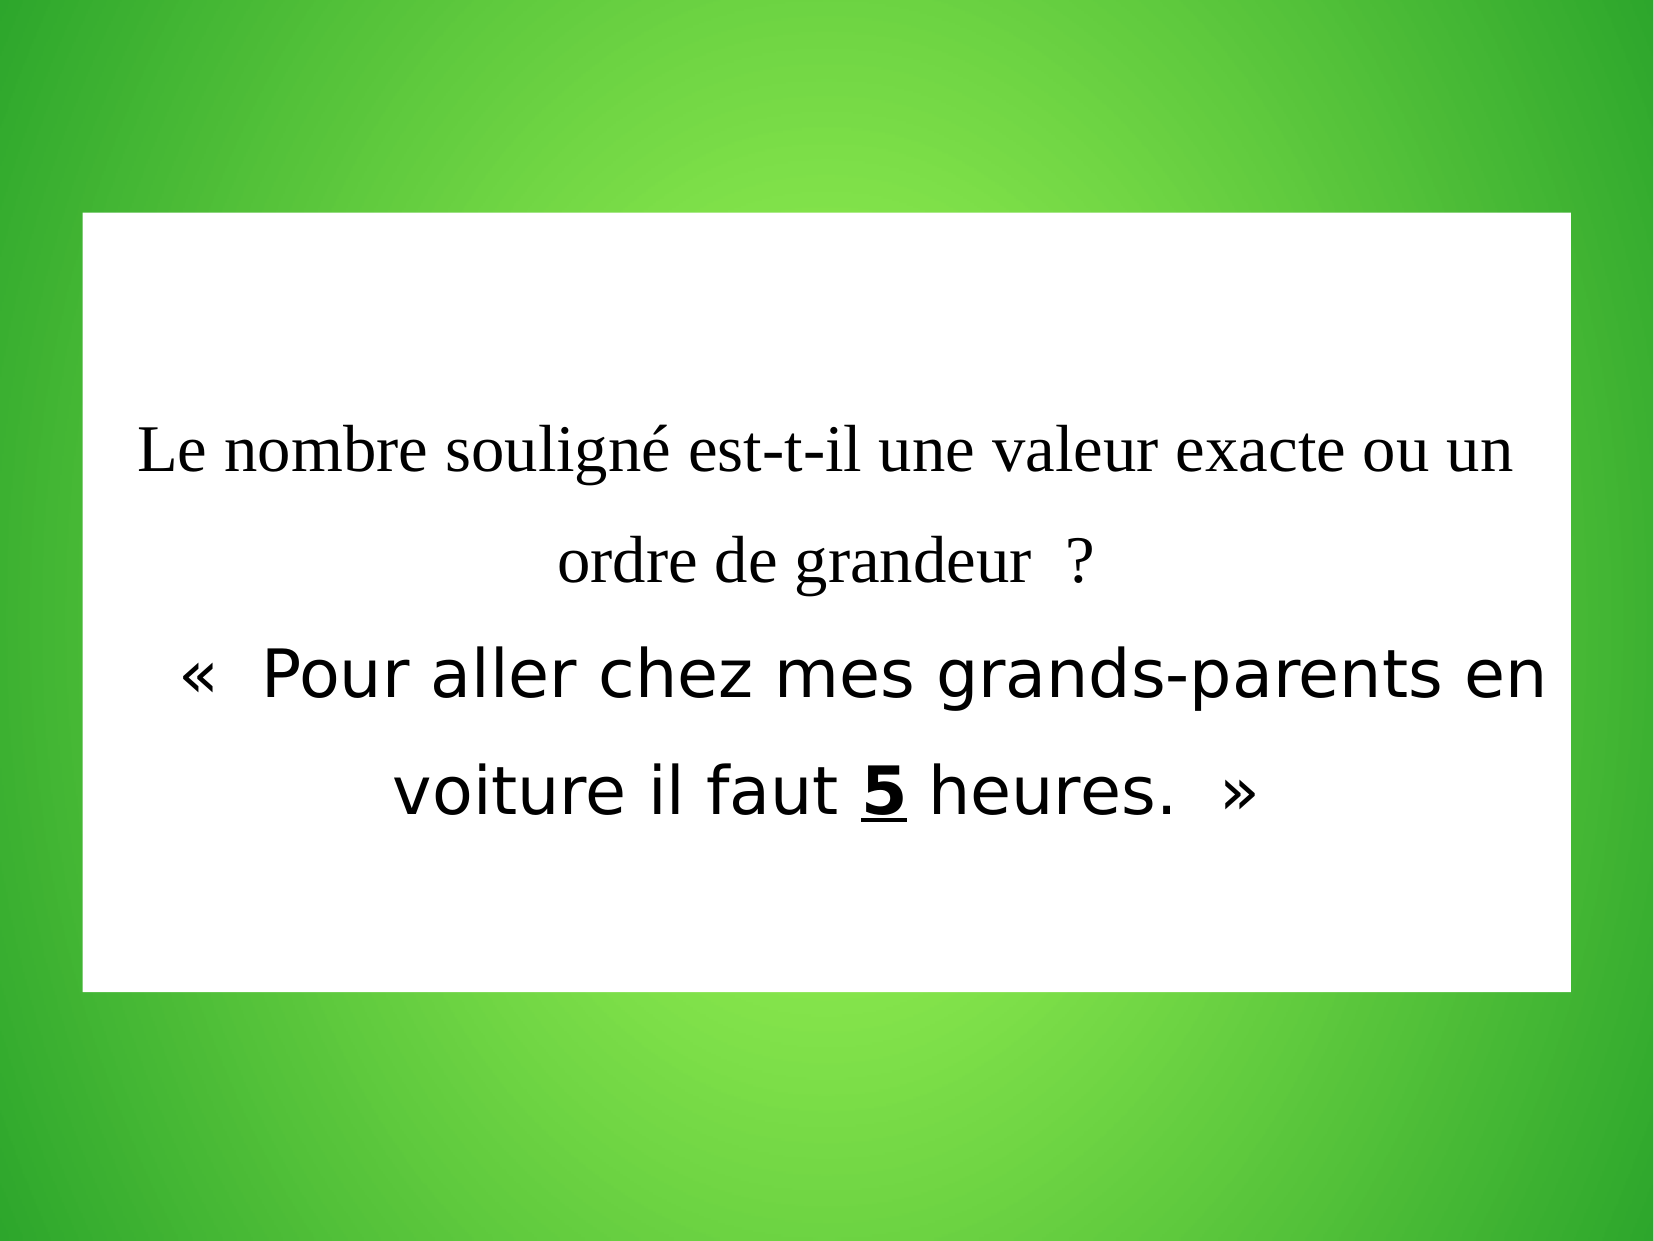

# Le nombre souligné est-t-il une valeur exacte ou un ordre de grandeur  ?
	«  Pour aller chez mes grands-parents en voiture il faut 5 heures.  »